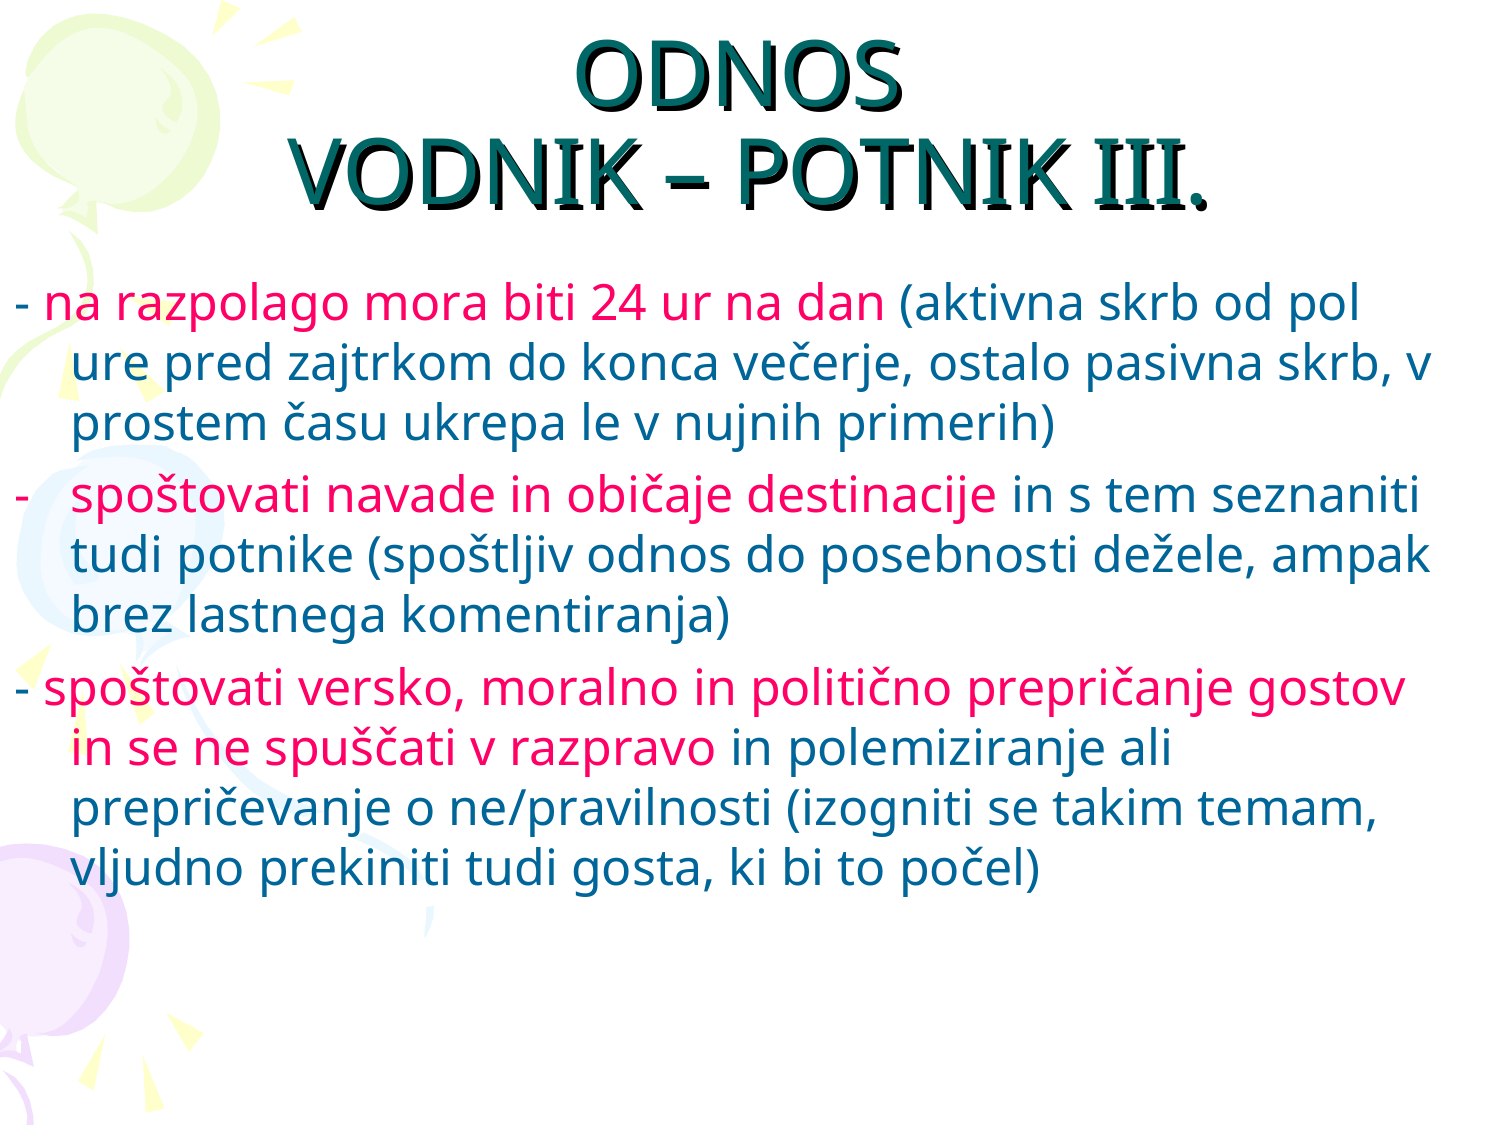

# ODNOS VODNIK – POTNIK III.
- na razpolago mora biti 24 ur na dan (aktivna skrb od pol ure pred zajtrkom do konca večerje, ostalo pasivna skrb, v prostem času ukrepa le v nujnih primerih)
spoštovati navade in običaje destinacije in s tem seznaniti tudi potnike (spoštljiv odnos do posebnosti dežele, ampak brez lastnega komentiranja)
- spoštovati versko, moralno in politično prepričanje gostov in se ne spuščati v razpravo in polemiziranje ali prepričevanje o ne/pravilnosti (izogniti se takim temam, vljudno prekiniti tudi gosta, ki bi to počel)